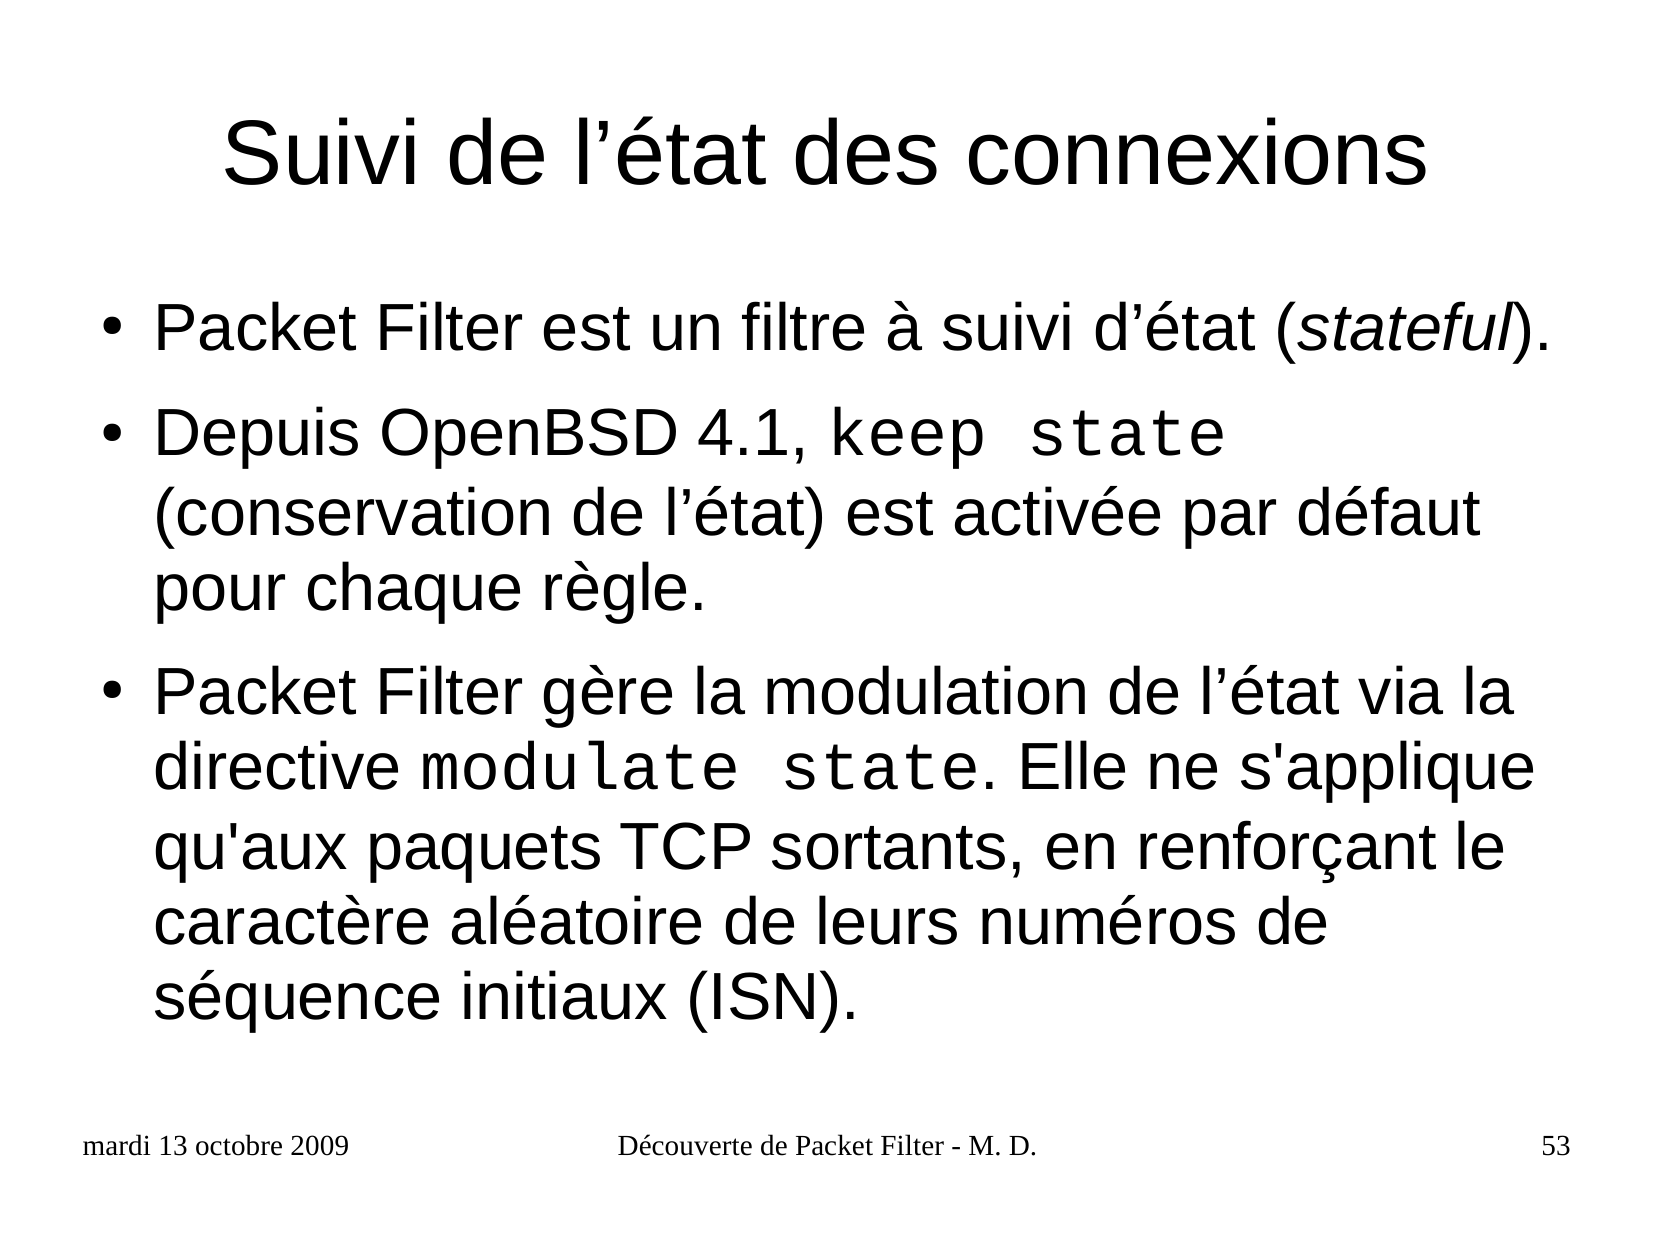

# Suivi de l’état des connexions
Packet Filter est un filtre à suivi d’état (stateful).
Depuis OpenBSD 4.1, keep state (conservation de l’état) est activée par défaut pour chaque règle.
Packet Filter gère la modulation de l’état via la directive modulate state. Elle ne s'applique qu'aux paquets TCP sortants, en renforçant le caractère aléatoire de leurs numéros de séquence initiaux (ISN).
mardi 13 octobre 2009
Découverte de Packet Filter - M. D.
53